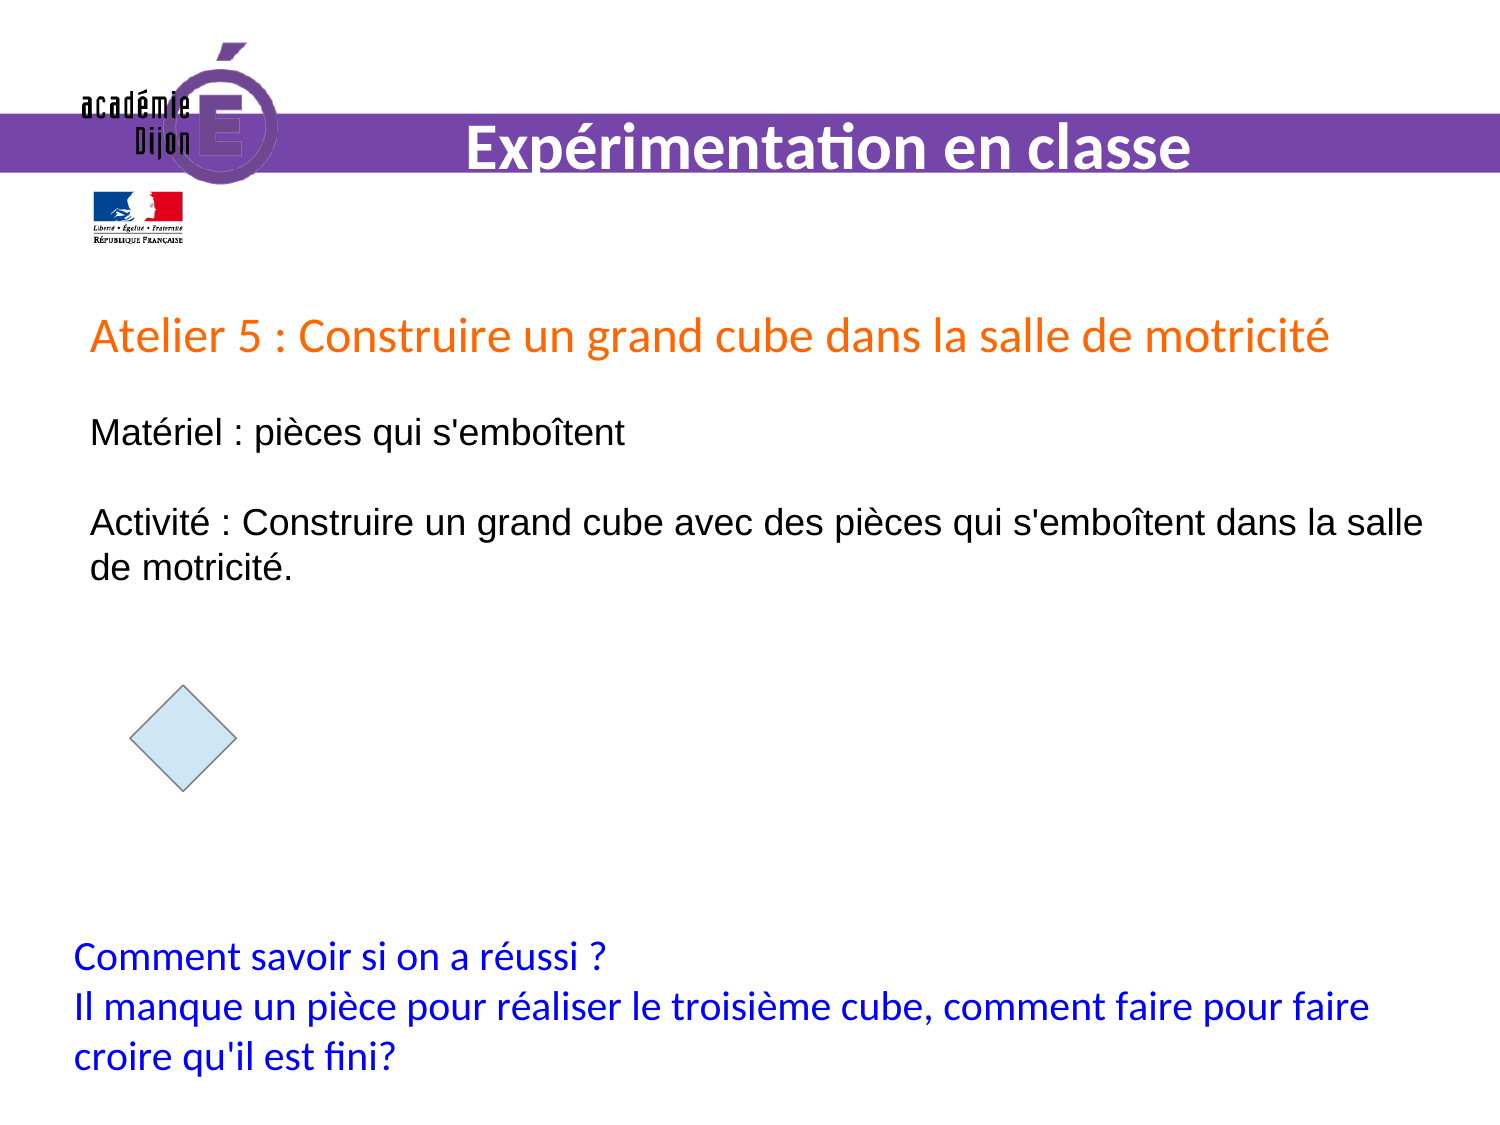

Expérimentation en classe
Atelier 5 : Construire un grand cube dans la salle de motricité
Matériel : pièces qui s'emboîtent
Activité : Construire un grand cube avec des pièces qui s'emboîtent dans la salle de motricité.
Comment savoir si on a réussi ?
Il manque un pièce pour réaliser le troisième cube, comment faire pour faire croire qu'il est fini?